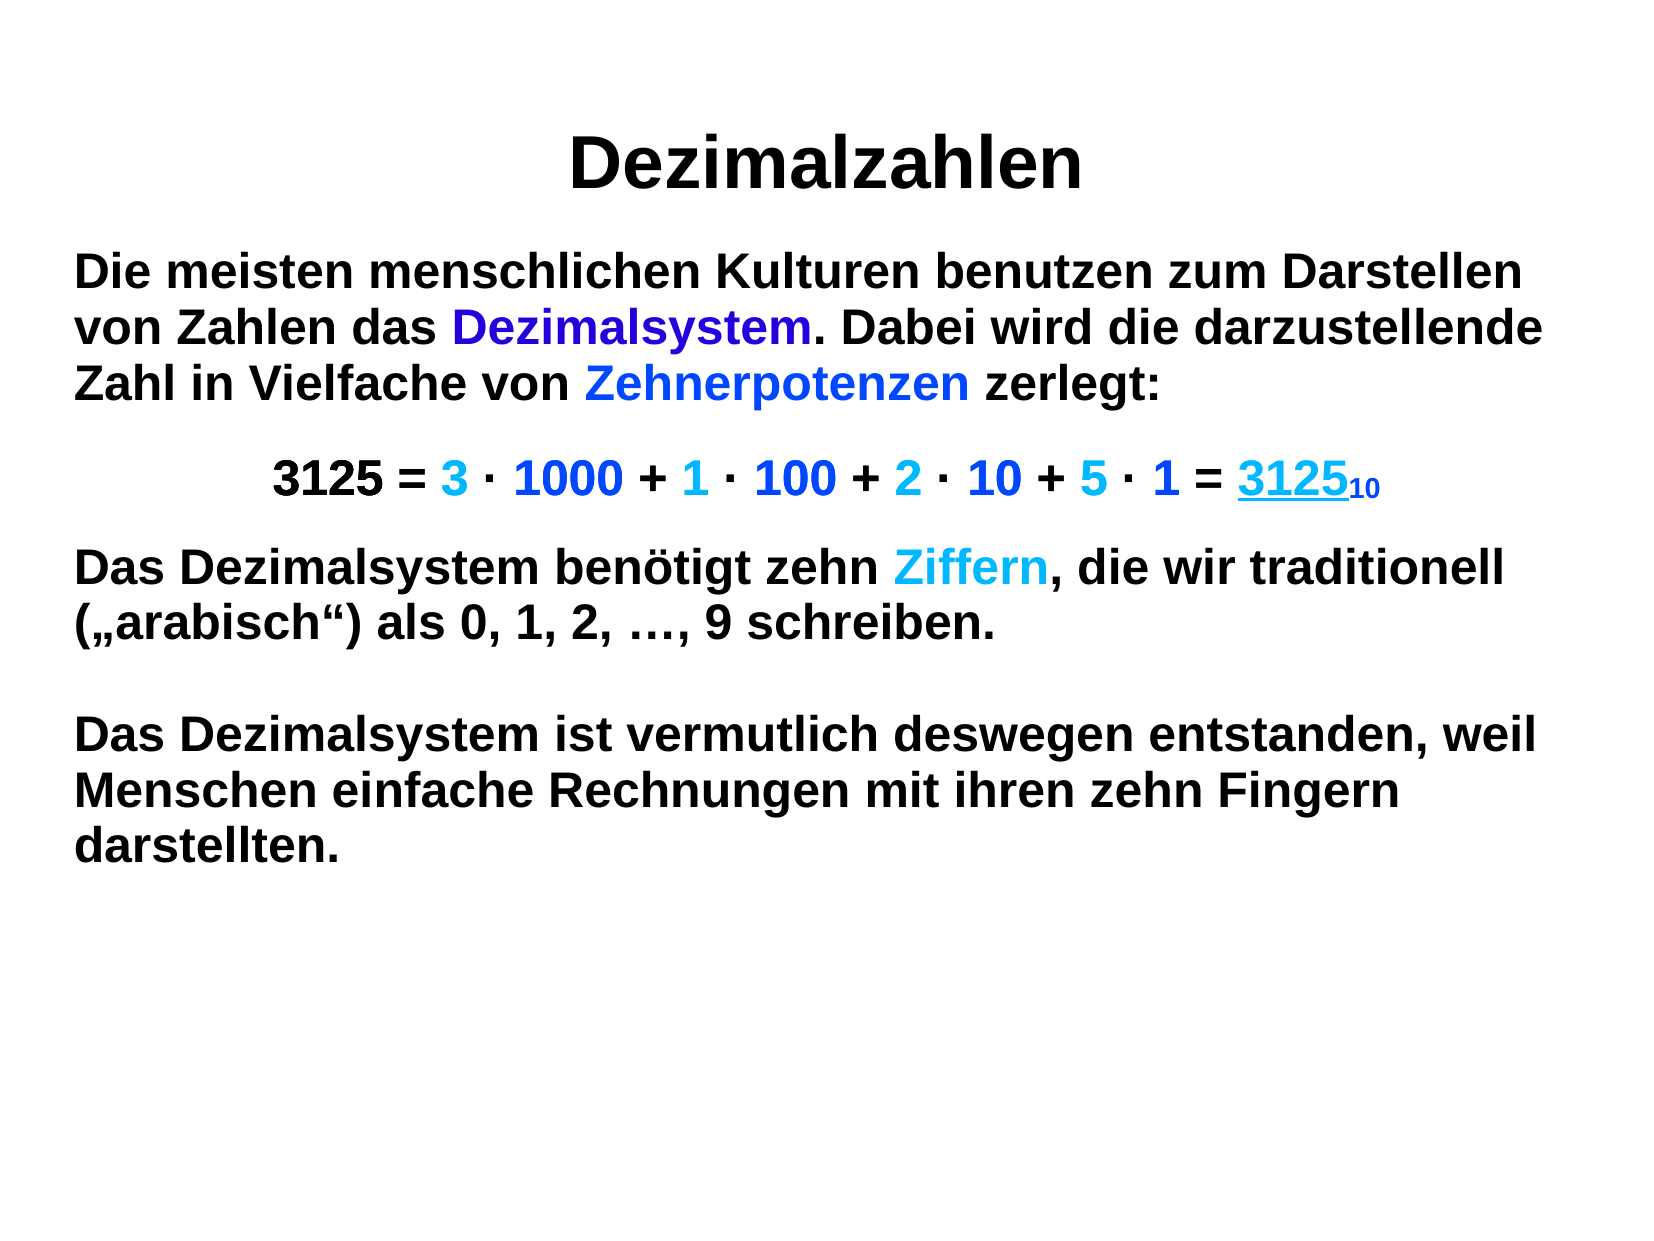

# Dezimalzahlen
Die meisten menschlichen Kulturen benutzen zum Darstellen von Zahlen das Dezimalsystem. Dabei wird die darzustellende Zahl in Vielfache von Zehnerpotenzen zerlegt:
3125 = 3 · 1000 + 1 · 100 + 2 · 10 + 5 · 1 = 312510
3125 = 3 · 1000 + 1 · 100 + 2 · 10 + 5 · 1 = 312510
3125 = 3 · 1000 + 1 · 100 + 2 · 10 + 5 · 1 = 312510
Das Dezimalsystem benötigt zehn Ziffern, die wir traditionell („arabisch“) als 0, 1, 2, …, 9 schreiben.
Das Dezimalsystem ist vermutlich deswegen entstanden, weil Menschen einfache Rechnungen mit ihren zehn Fingern darstellten.